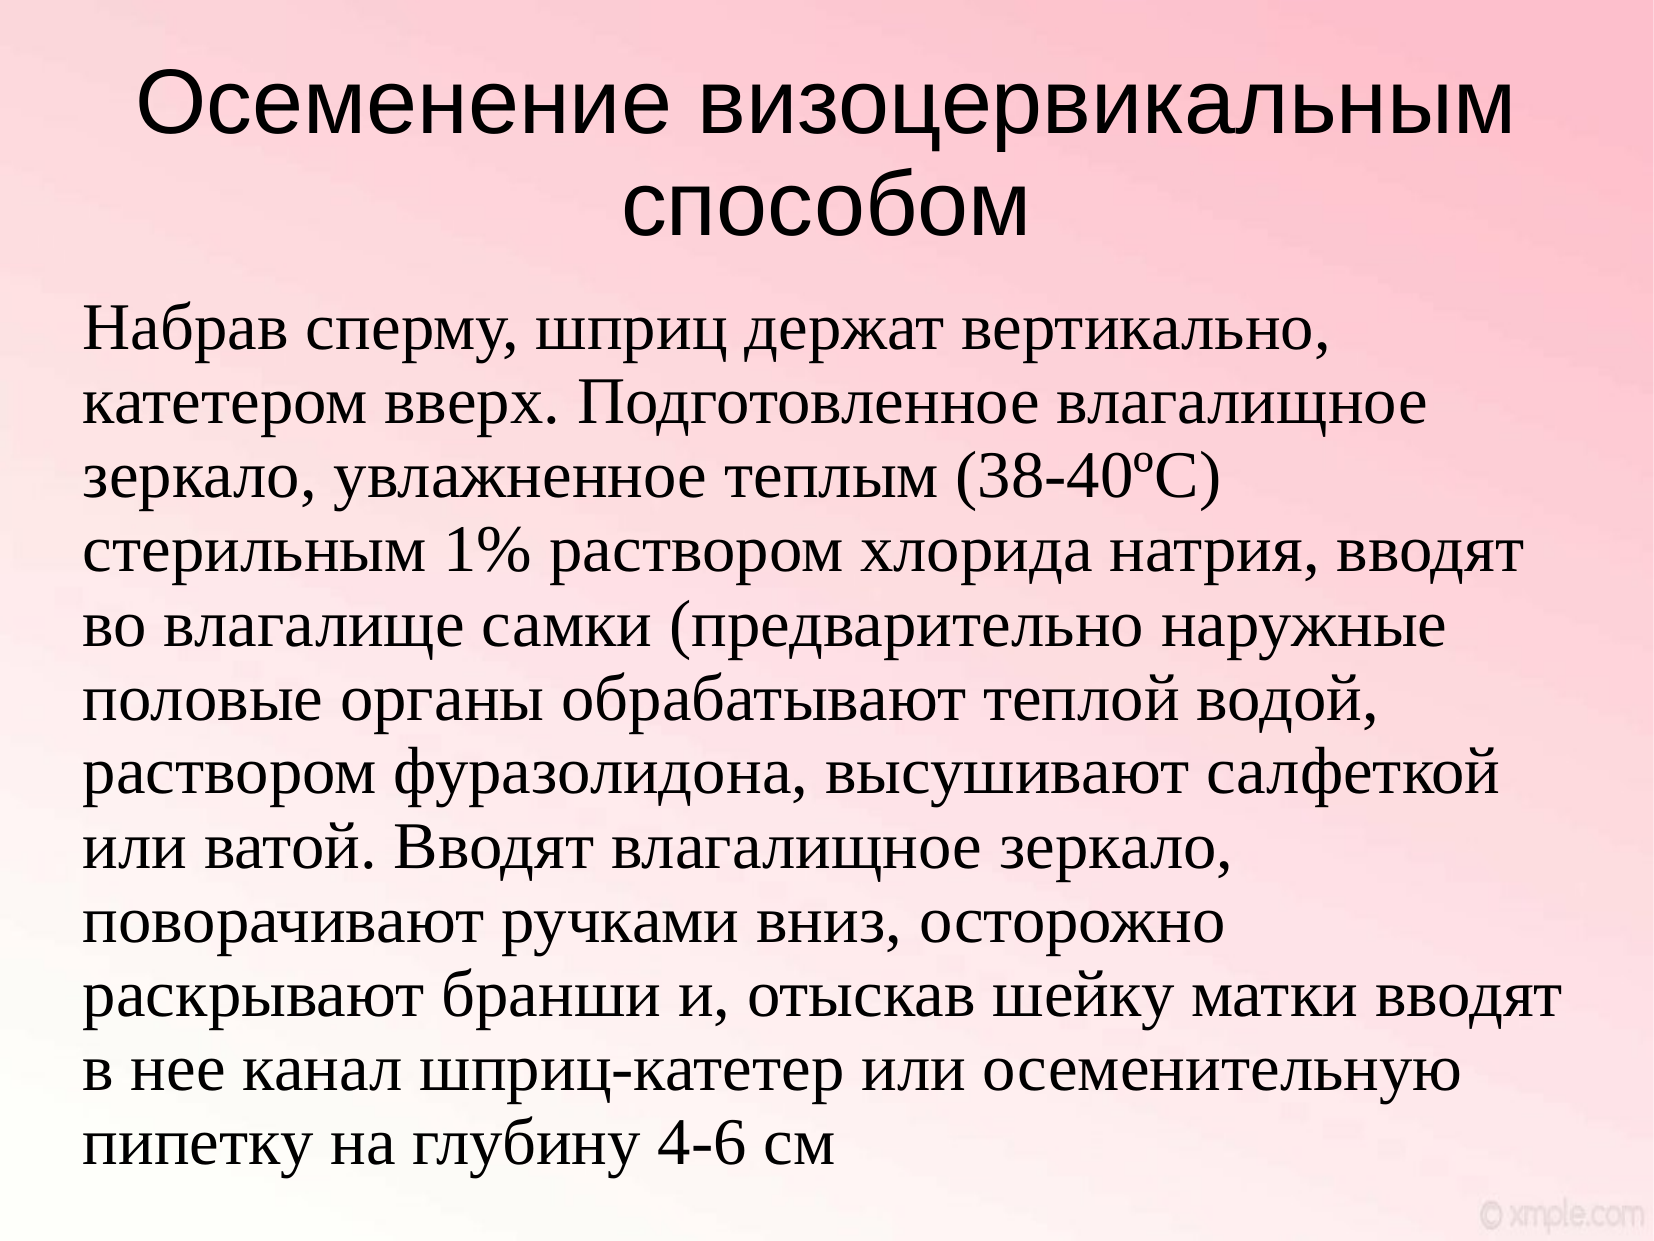

# Осеменение визоцервикальным способом
Набрав сперму, шприц держат вертикально, катетером вверх. Подготовленное влагалищное зеркало, увлажненное теплым (38-40ºС) стерильным 1% раствором хлорида натрия, вводят во влагалище самки (предварительно наружные половые органы обрабатывают теплой водой, раствором фуразолидона, высушивают салфеткой или ватой. Вводят влагалищное зеркало, поворачивают ручками вниз, осторожно раскрывают бранши и, отыскав шейку матки вводят в нее канал шприц-катетер или осеменительную пипетку на глубину 4-6 см